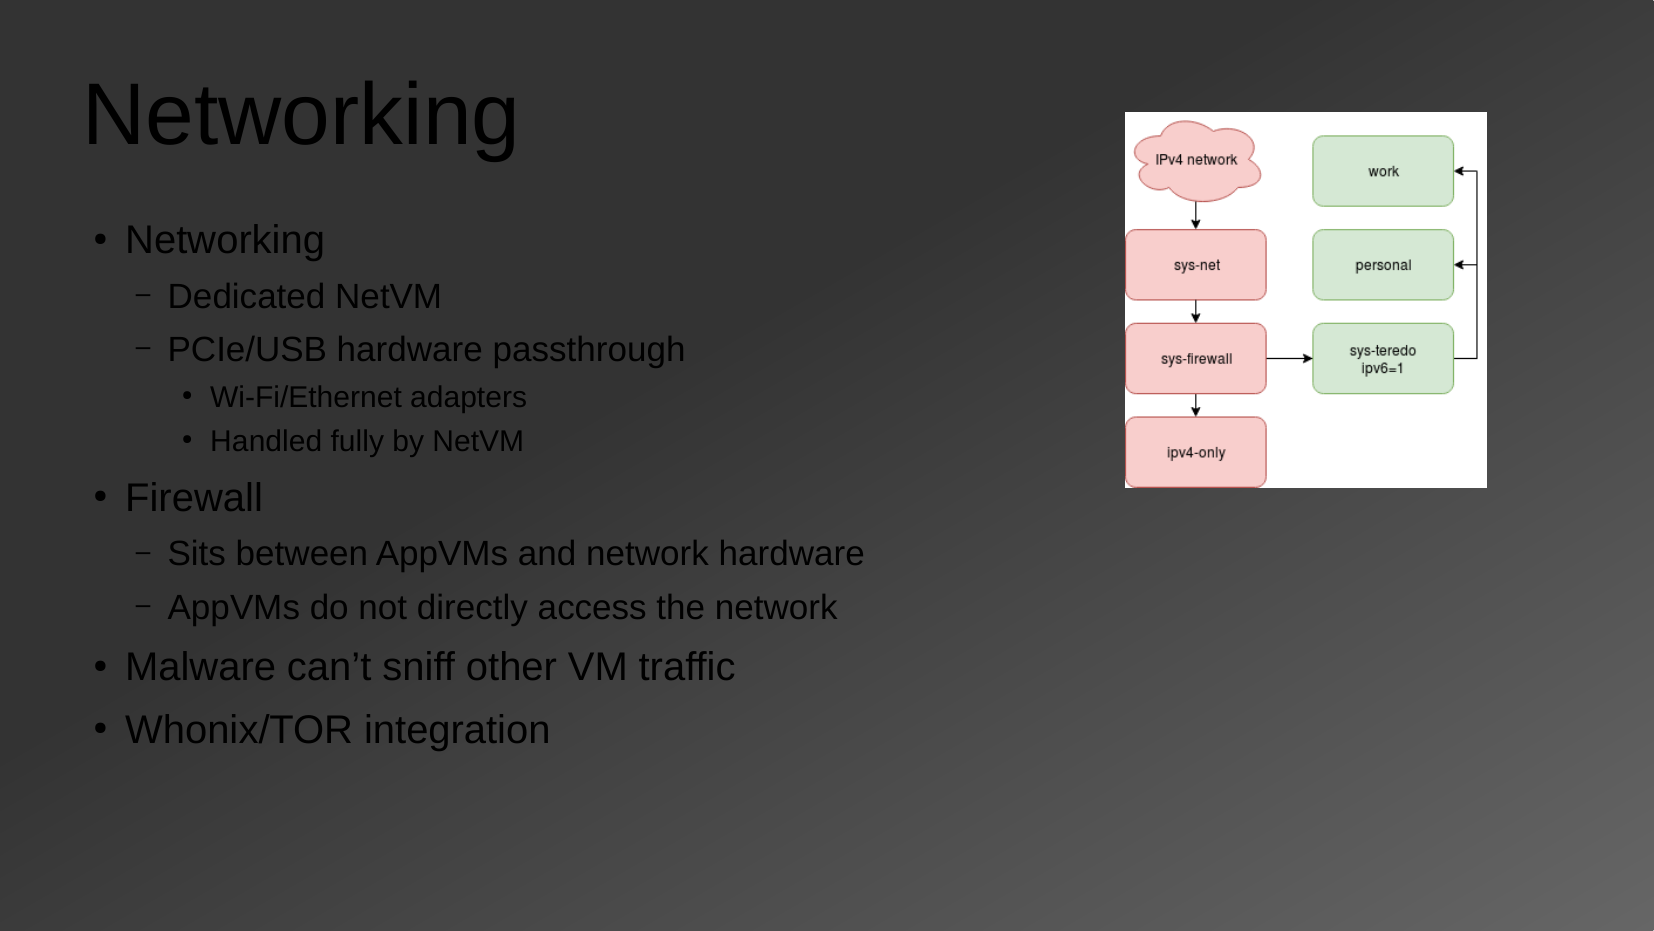

# Networking
Networking
Dedicated NetVM
PCIe/USB hardware passthrough
Wi-Fi/Ethernet adapters
Handled fully by NetVM
Firewall
Sits between AppVMs and network hardware
AppVMs do not directly access the network
Malware can’t sniff other VM traffic
Whonix/TOR integration